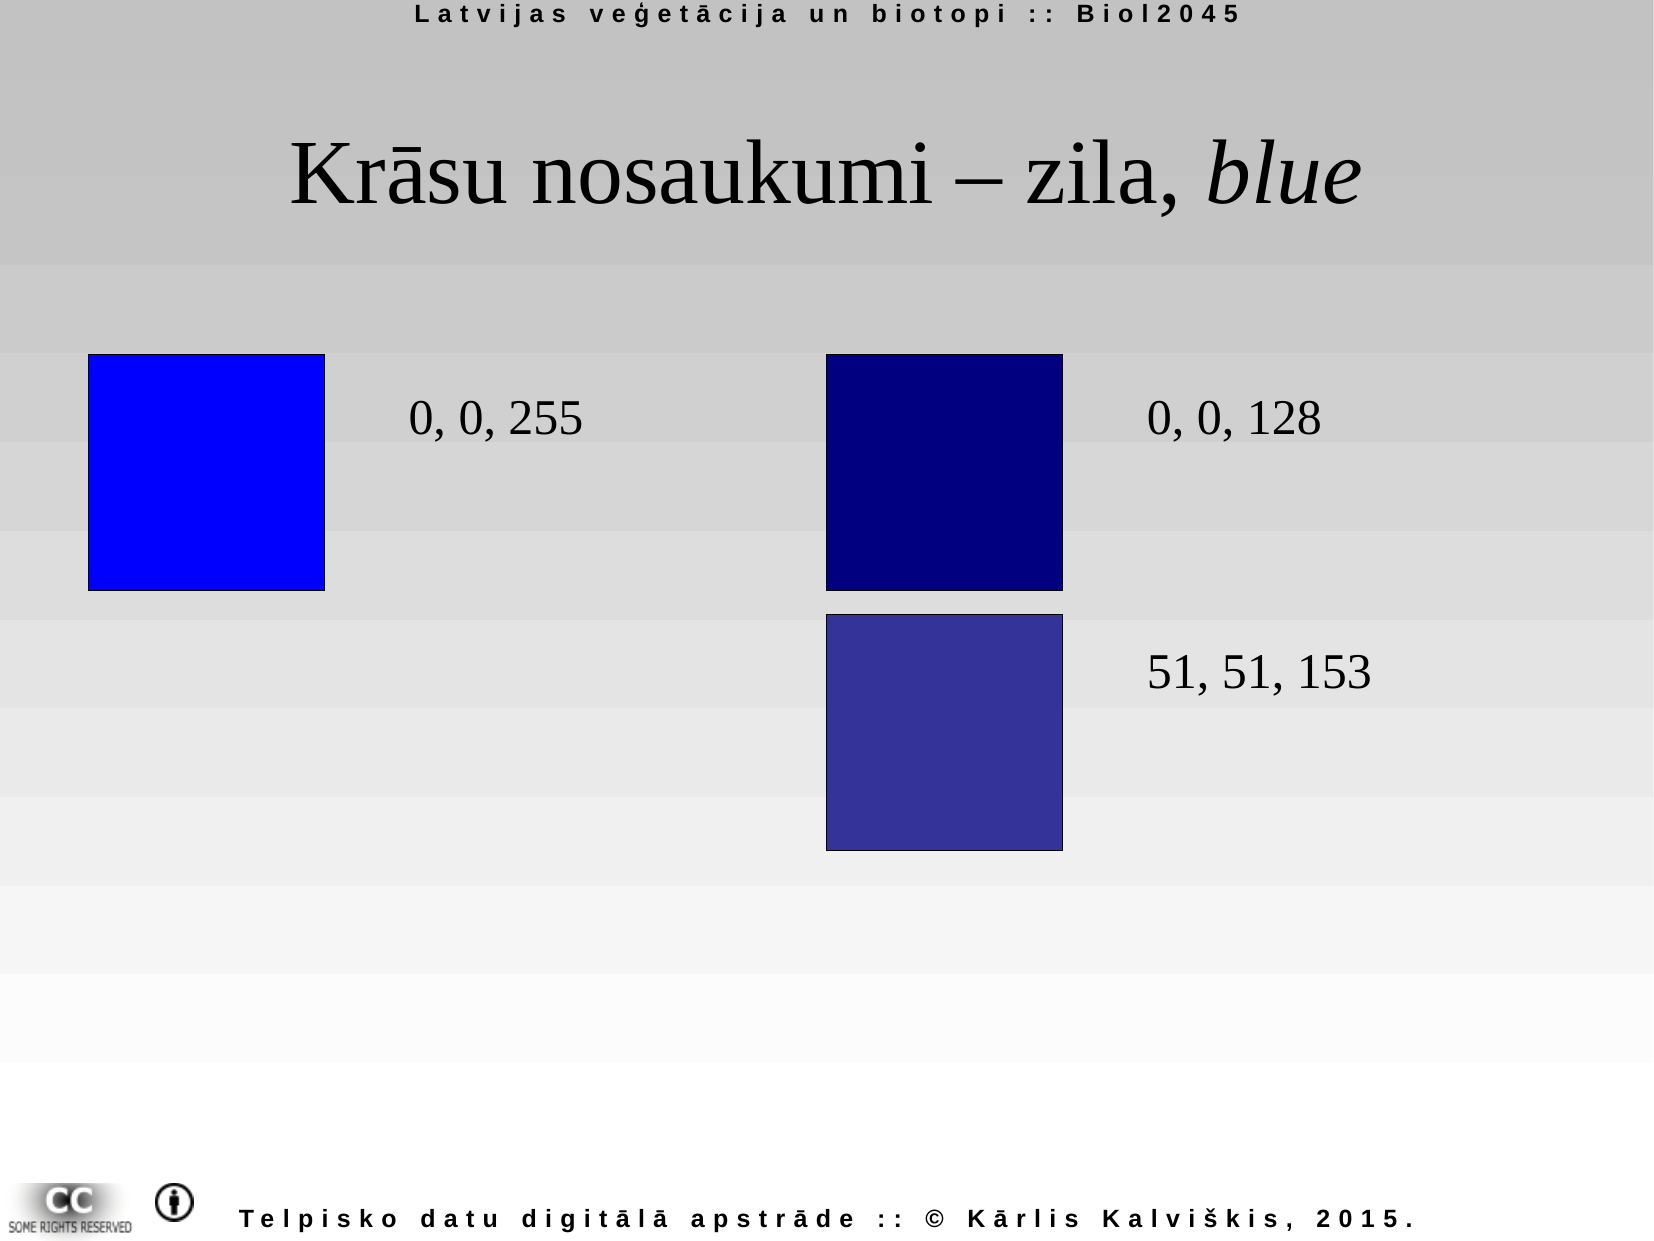

# Krāsu nosaukumi – zila, blue
0, 0, 255
0, 0, 128
51, 51, 153